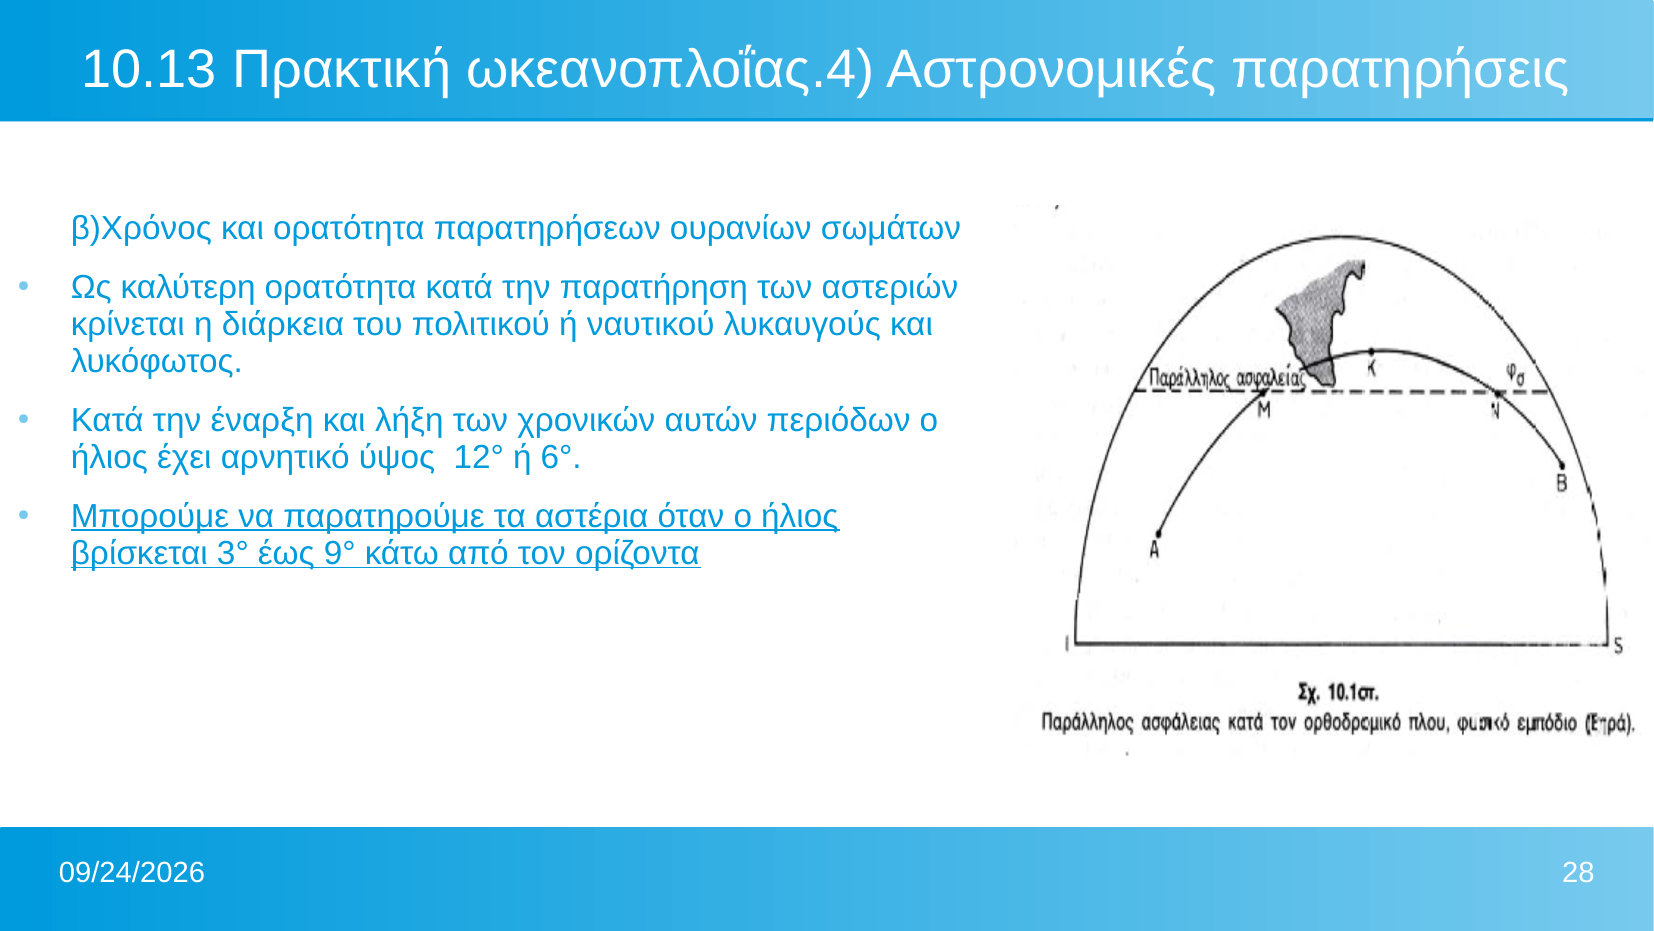

# 10.13 Πρακτική ωκεανοπλοΐας.4) Αστρονομικές παρατηρήσεις
β)Χρόνος και ορατότητα παρατηρήσεων ουρανίων σωμάτων
Ως καλύτερη ορατότητα κατά την παρατήρηση των αστεριών κρίνεται η διάρκεια του πολιτικού ή ναυτικού λυκαυγούς και λυκόφωτος.
Κατά την έναρξη και λήξη των χρονικών αυτών περιόδων ο ήλιος έχει αρνητικό ύψος 12° ή 6°.
Μπορούμε να παρατηρούμε τα αστέρια όταν ο ήλιος βρίσκεται 3° έως 9° κάτω από τον ορίζοντα
28